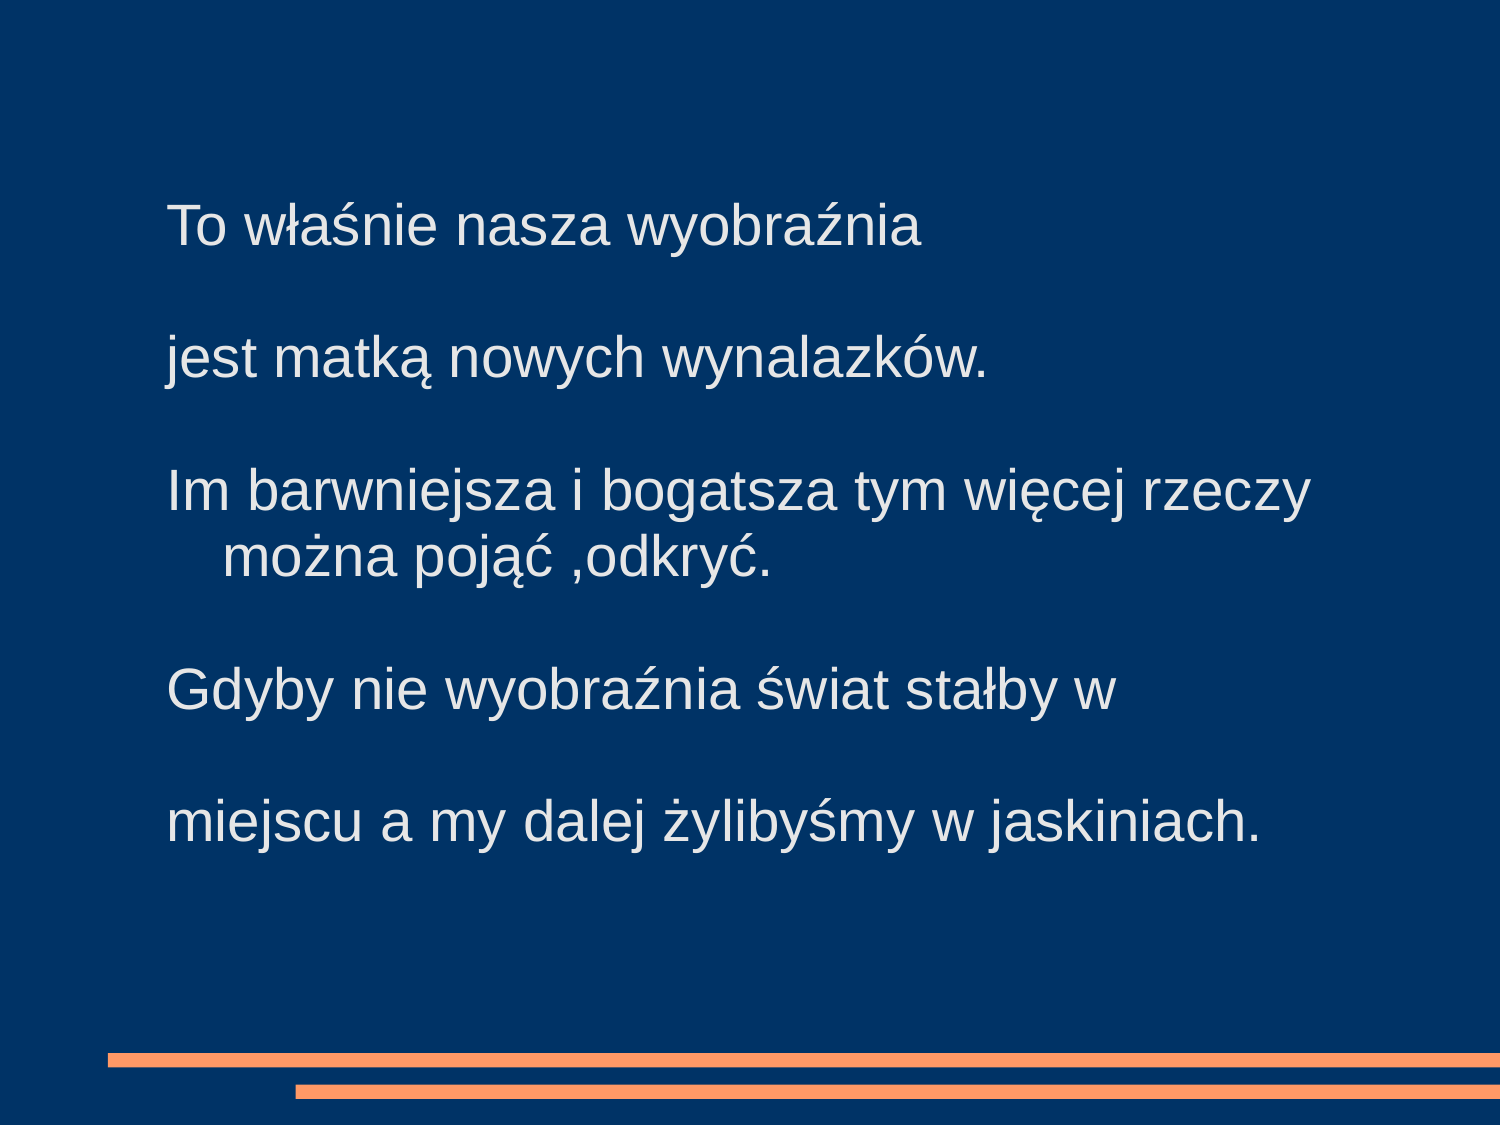

#
To właśnie nasza wyobraźnia
jest matką nowych wynalazków.
Im barwniejsza i bogatsza tym więcej rzeczy można pojąć ,odkryć.
Gdyby nie wyobraźnia świat stałby w
miejscu a my dalej żylibyśmy w jaskiniach.